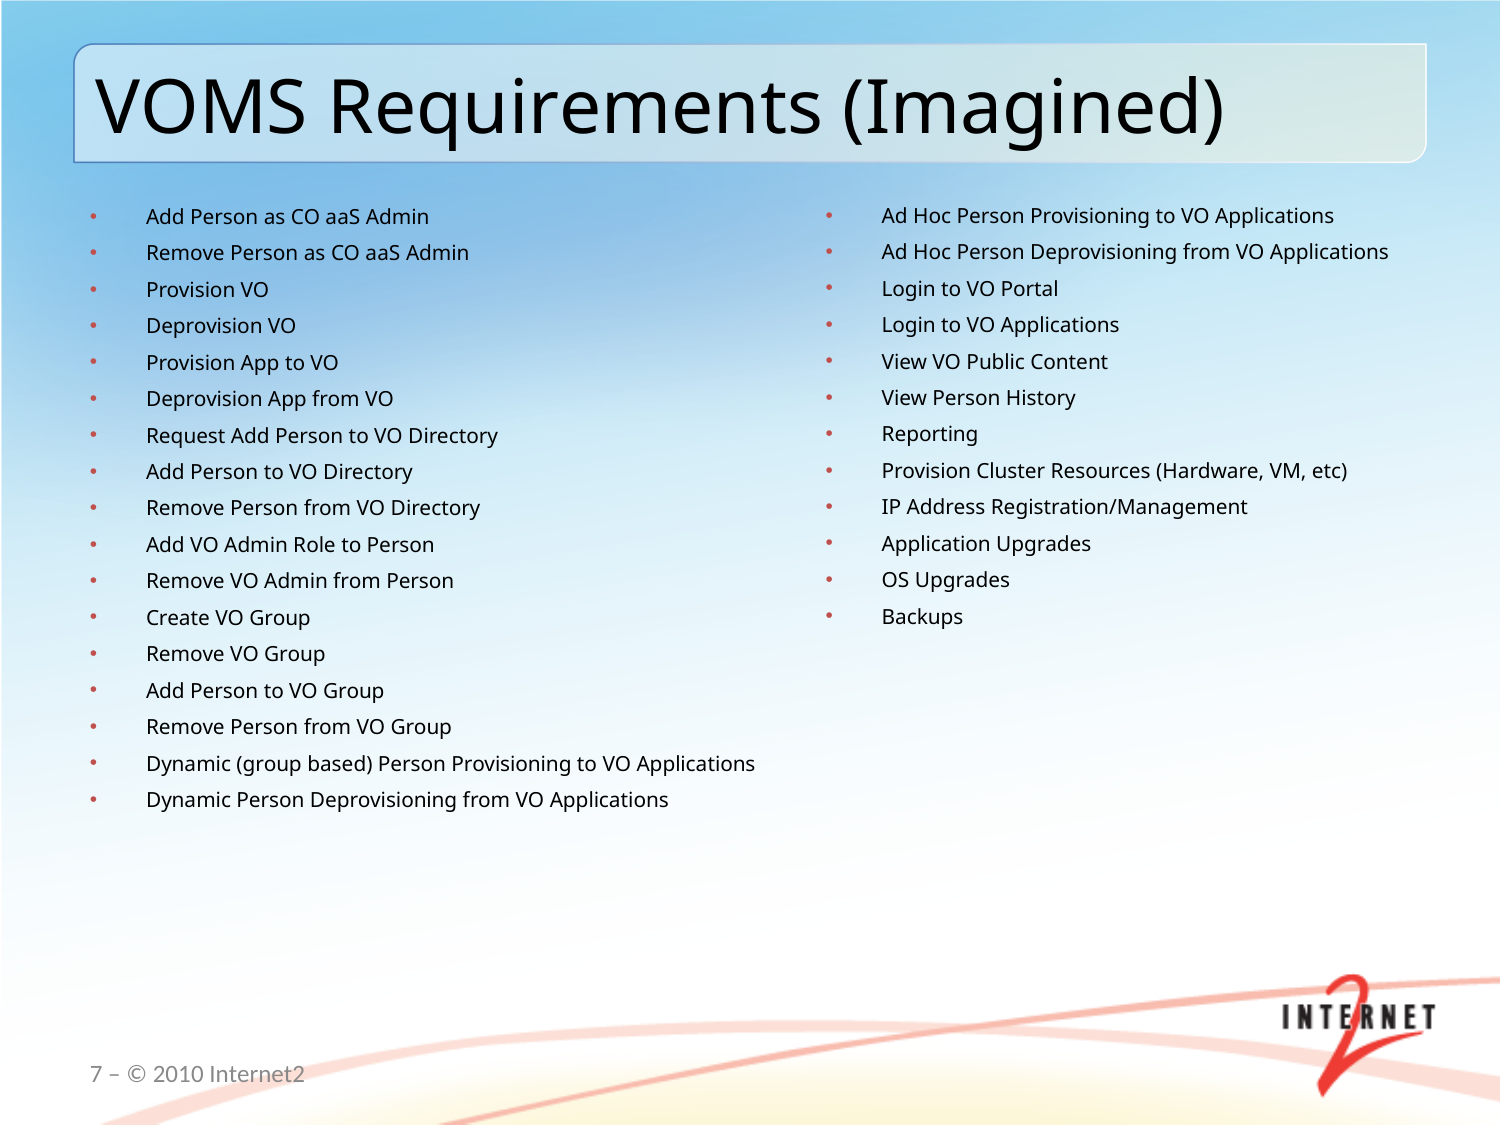

VOMS Requirements (Imagined)
Ad Hoc Person Provisioning to VO Applications
Ad Hoc Person Deprovisioning from VO Applications
Login to VO Portal
Login to VO Applications
View VO Public Content
View Person History
Reporting
Provision Cluster Resources (Hardware, VM, etc)
IP Address Registration/Management
Application Upgrades
OS Upgrades
Backups
# Add Person as CO aaS Admin
Remove Person as CO aaS Admin
Provision VO
Deprovision VO
Provision App to VO
Deprovision App from VO
Request Add Person to VO Directory
Add Person to VO Directory
Remove Person from VO Directory
Add VO Admin Role to Person
Remove VO Admin from Person
Create VO Group
Remove VO Group
Add Person to VO Group
Remove Person from VO Group
Dynamic (group based) Person Provisioning to VO Applications
Dynamic Person Deprovisioning from VO Applications
 – © 2010 Internet2